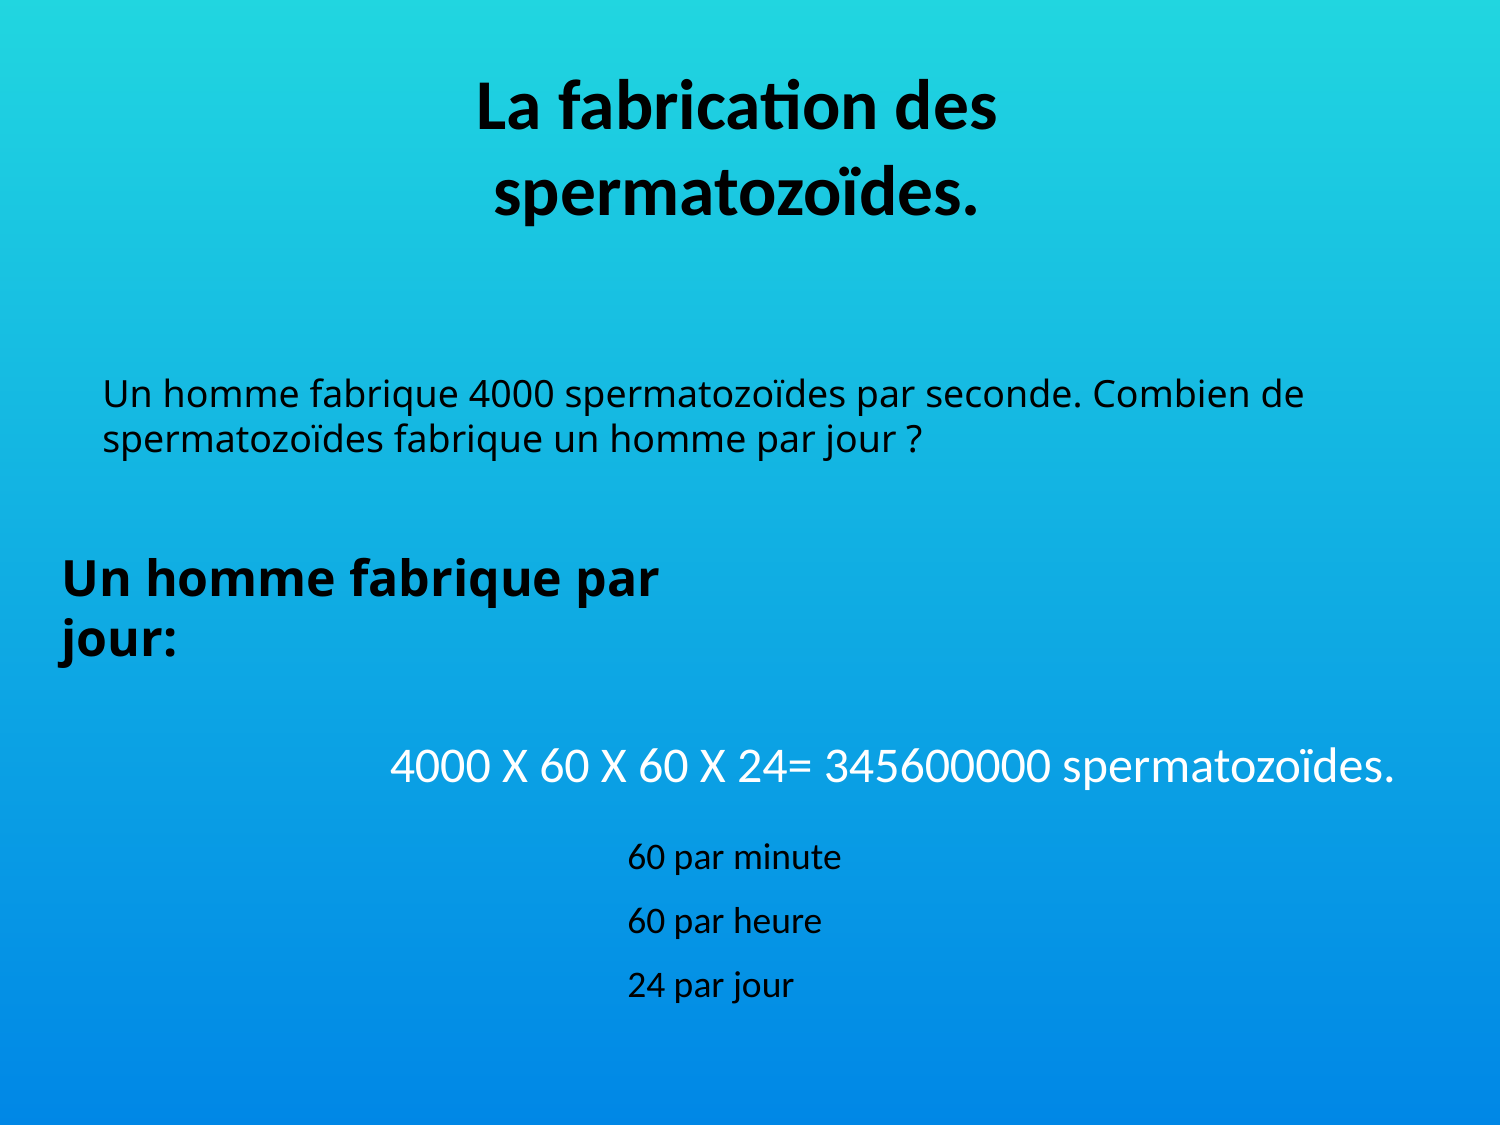

# La fabrication des spermatozoïdes.
Un homme fabrique 4000 spermatozoïdes par seconde. Combien de spermatozoïdes fabrique un homme par jour ?
Un homme fabrique par jour:
4000 X 60 X 60 X 24= 345600000 spermatozoïdes.
60 par minute
60 par heure
24 par jour